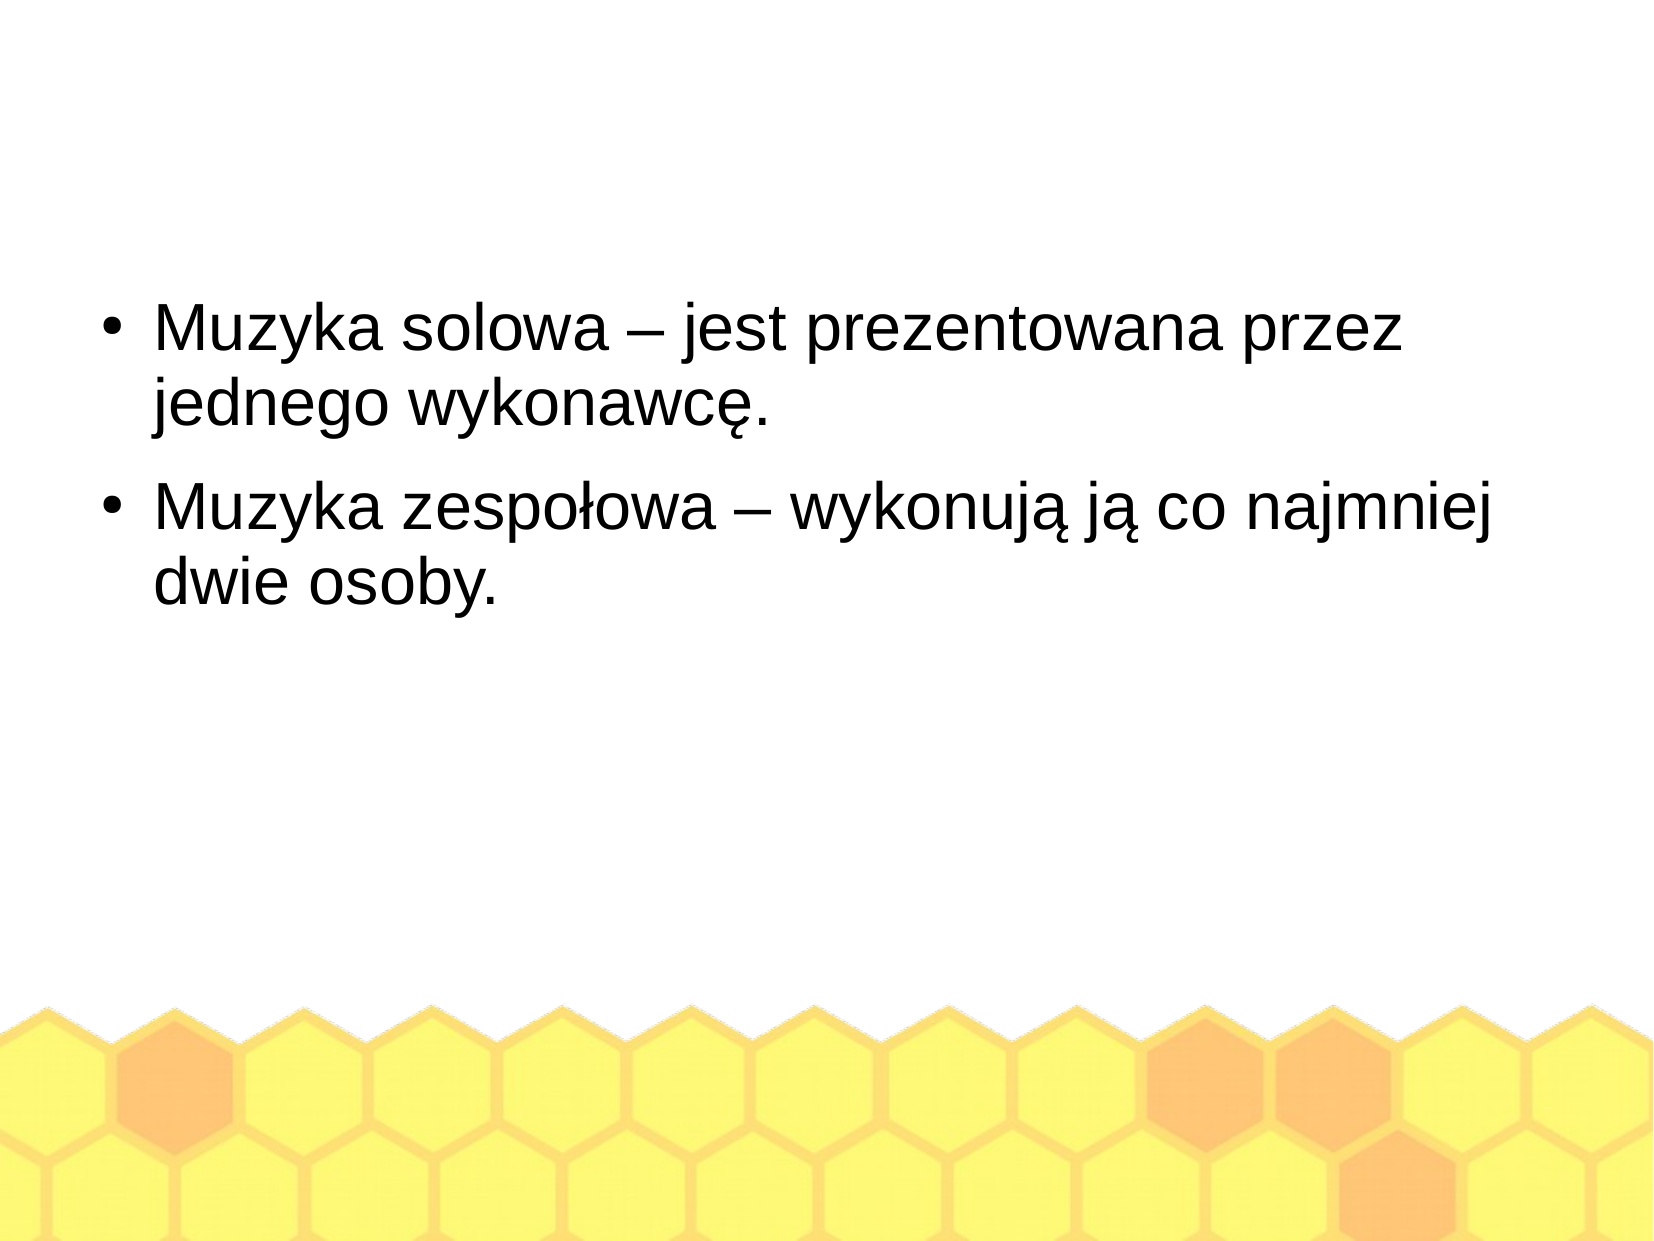

#
Muzyka solowa – jest prezentowana przez jednego wykonawcę.
Muzyka zespołowa – wykonują ją co najmniej dwie osoby.